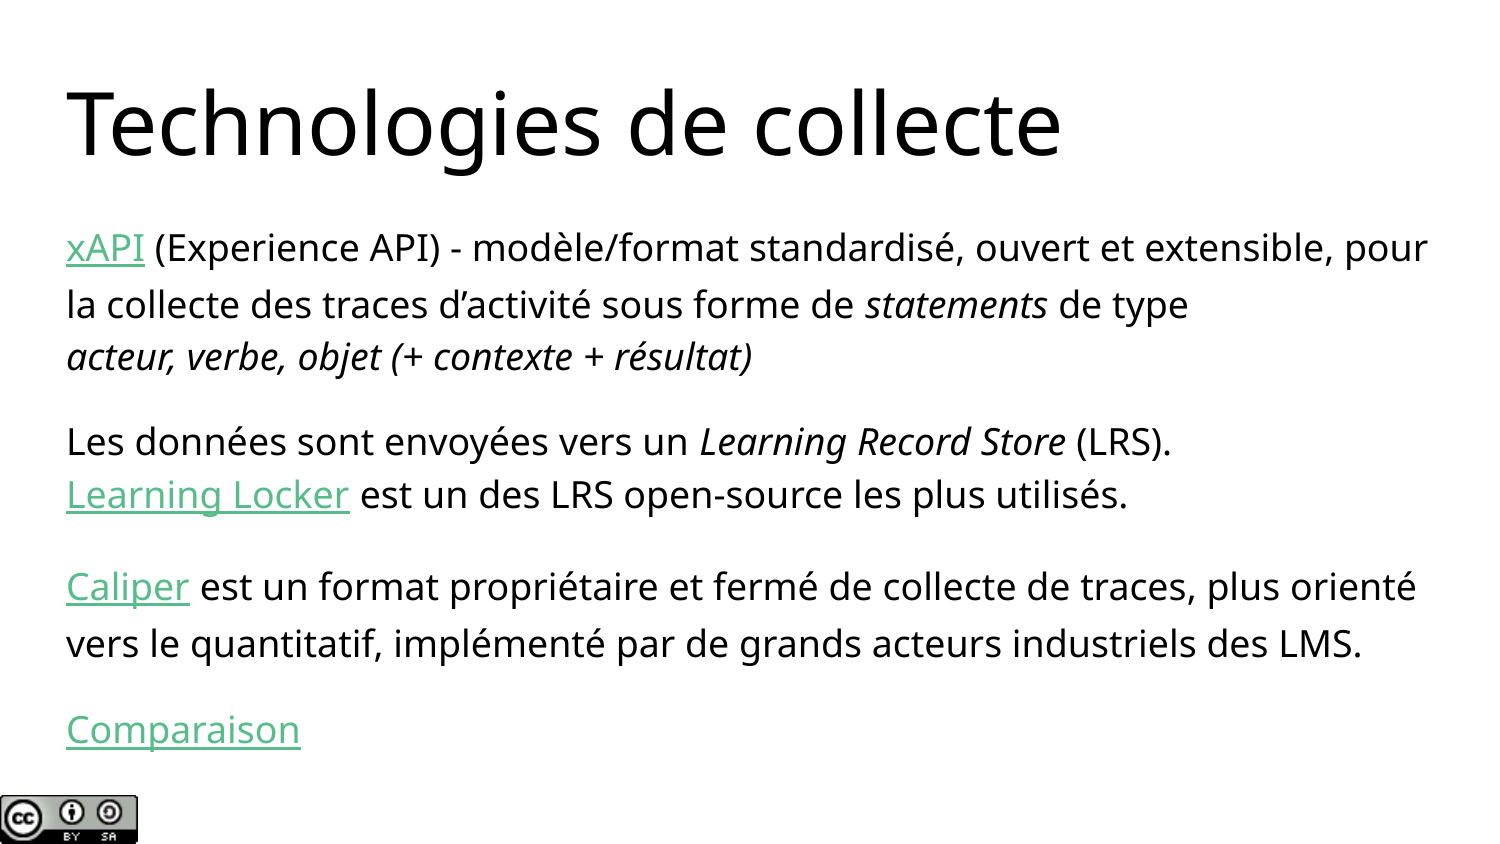

# Technologies de collecte
xAPI (Experience API) - modèle/format standardisé, ouvert et extensible, pour la collecte des traces d’activité sous forme de statements de type
acteur, verbe, objet (+ contexte + résultat)
Les données sont envoyées vers un Learning Record Store (LRS). Learning Locker est un des LRS open-source les plus utilisés.
Caliper est un format propriétaire et fermé de collecte de traces, plus orienté vers le quantitatif, implémenté par de grands acteurs industriels des LMS.
Comparaison